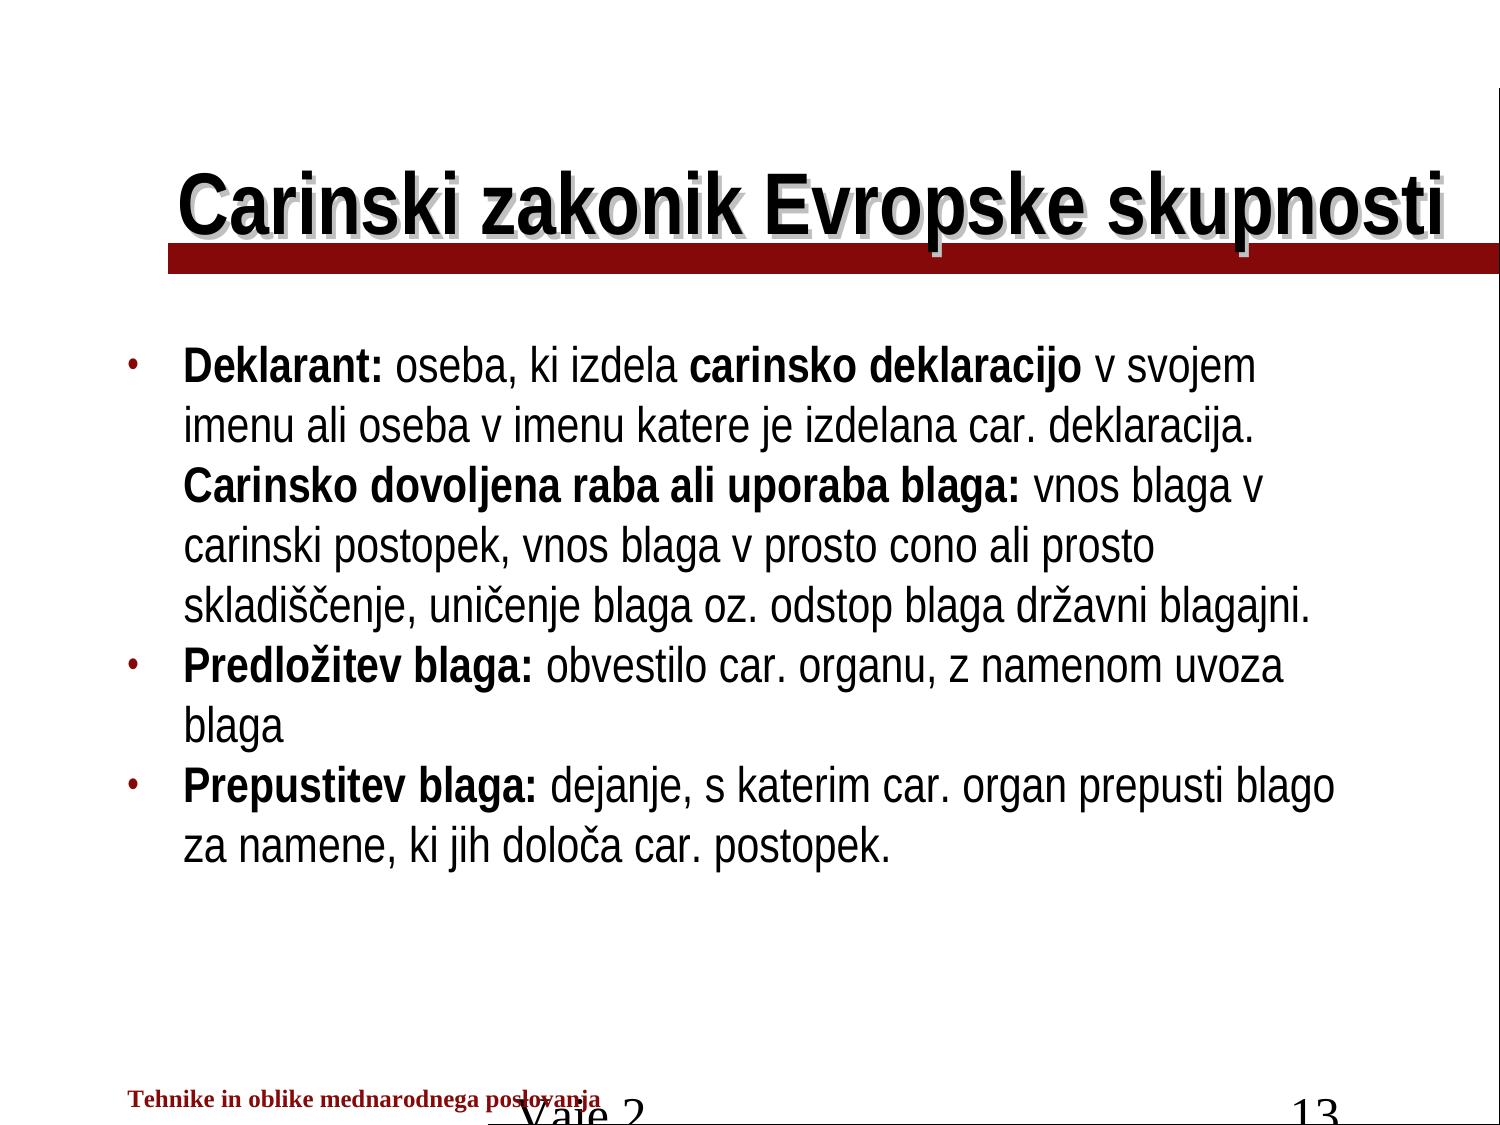

Carinski zakonik Evropske skupnosti
# Deklarant: oseba, ki izdela carinsko deklaracijo v svojem imenu ali oseba v imenu katere je izdelana car. deklaracija. Carinsko dovoljena raba ali uporaba blaga: vnos blaga v carinski postopek, vnos blaga v prosto cono ali prosto skladiščenje, uničenje blaga oz. odstop blaga državni blagajni.
Predložitev blaga: obvestilo car. organu, z namenom uvoza blaga
Prepustitev blaga: dejanje, s katerim car. organ prepusti blago za namene, ki jih določa car. postopek.
Vaje 1
13